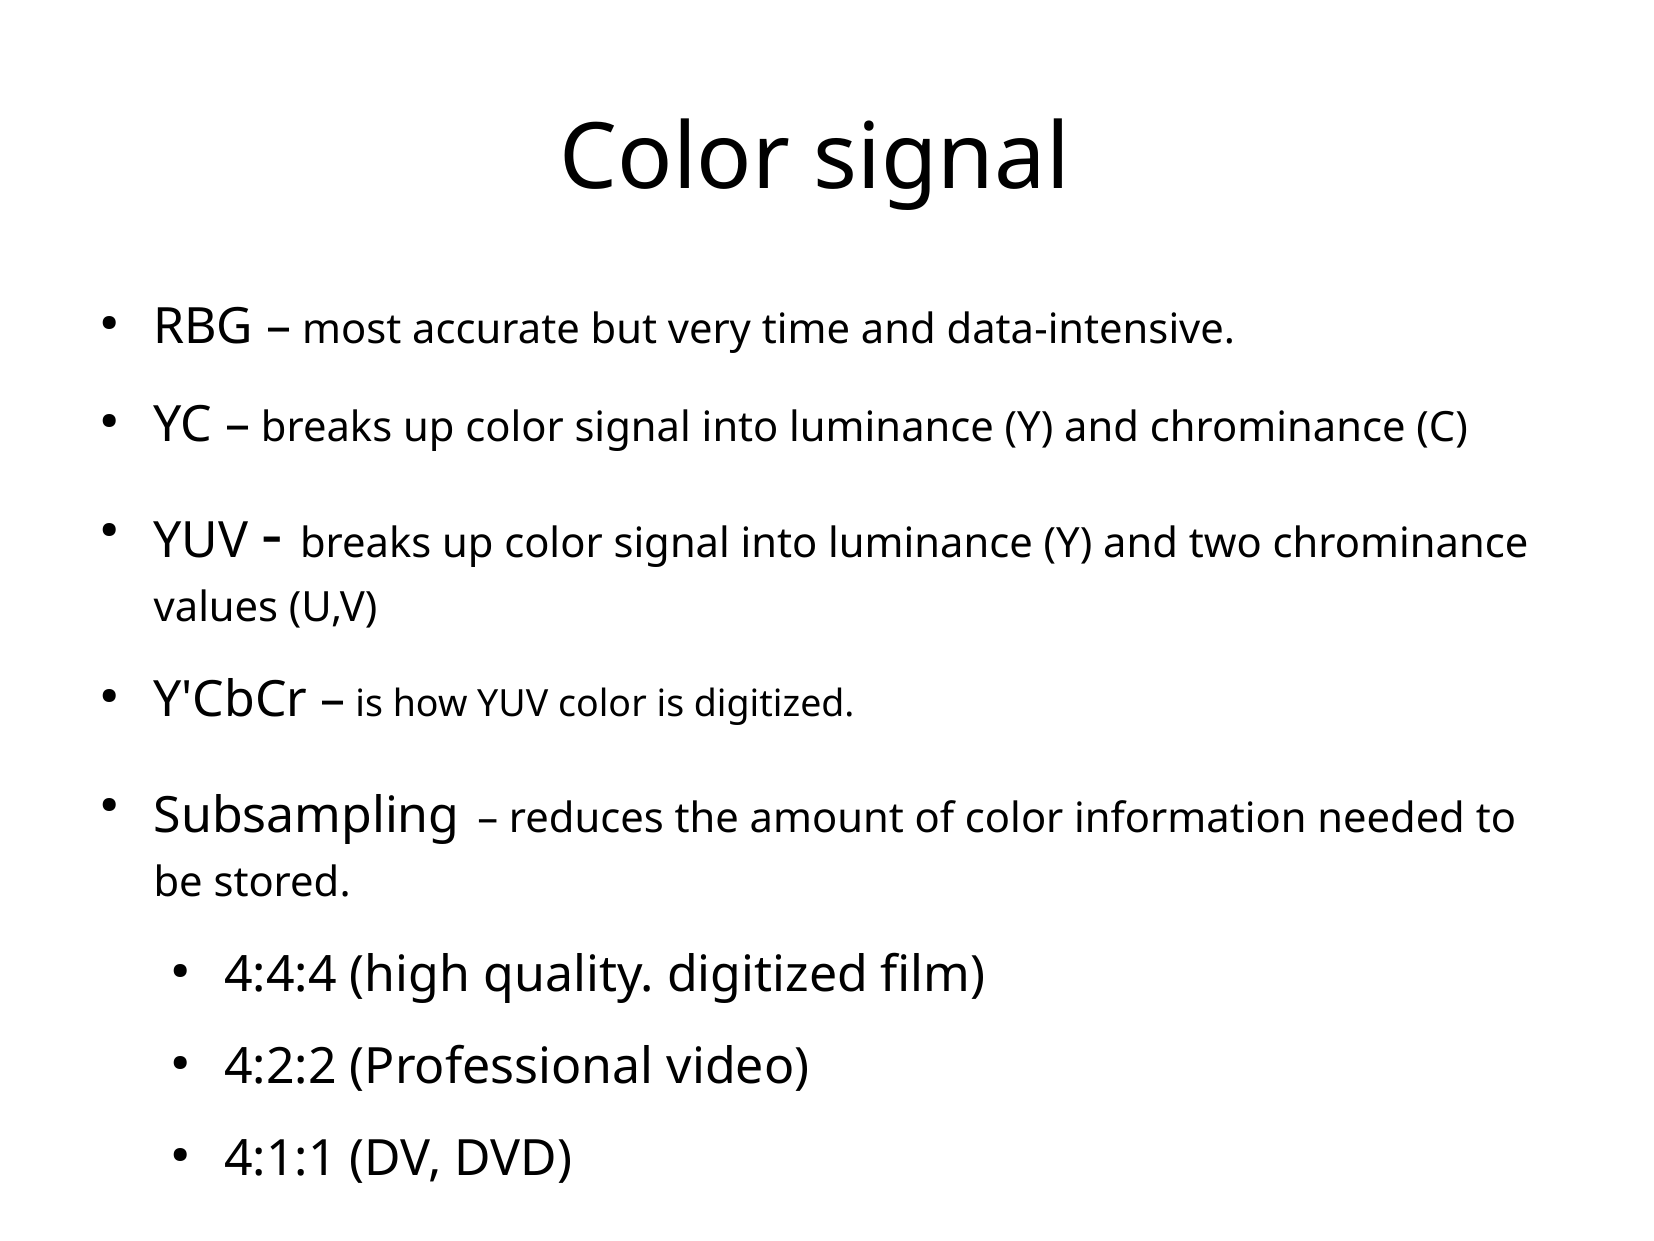

# Color signal
RBG – most accurate but very time and data-intensive.
YC – breaks up color signal into luminance (Y) and chrominance (C)
YUV - breaks up color signal into luminance (Y) and two chrominance values (U,V)
Y'CbCr – is how YUV color is digitized.
Subsampling – reduces the amount of color information needed to be stored.
4:4:4 (high quality. digitized film)
4:2:2 (Professional video)
4:1:1 (DV, DVD)